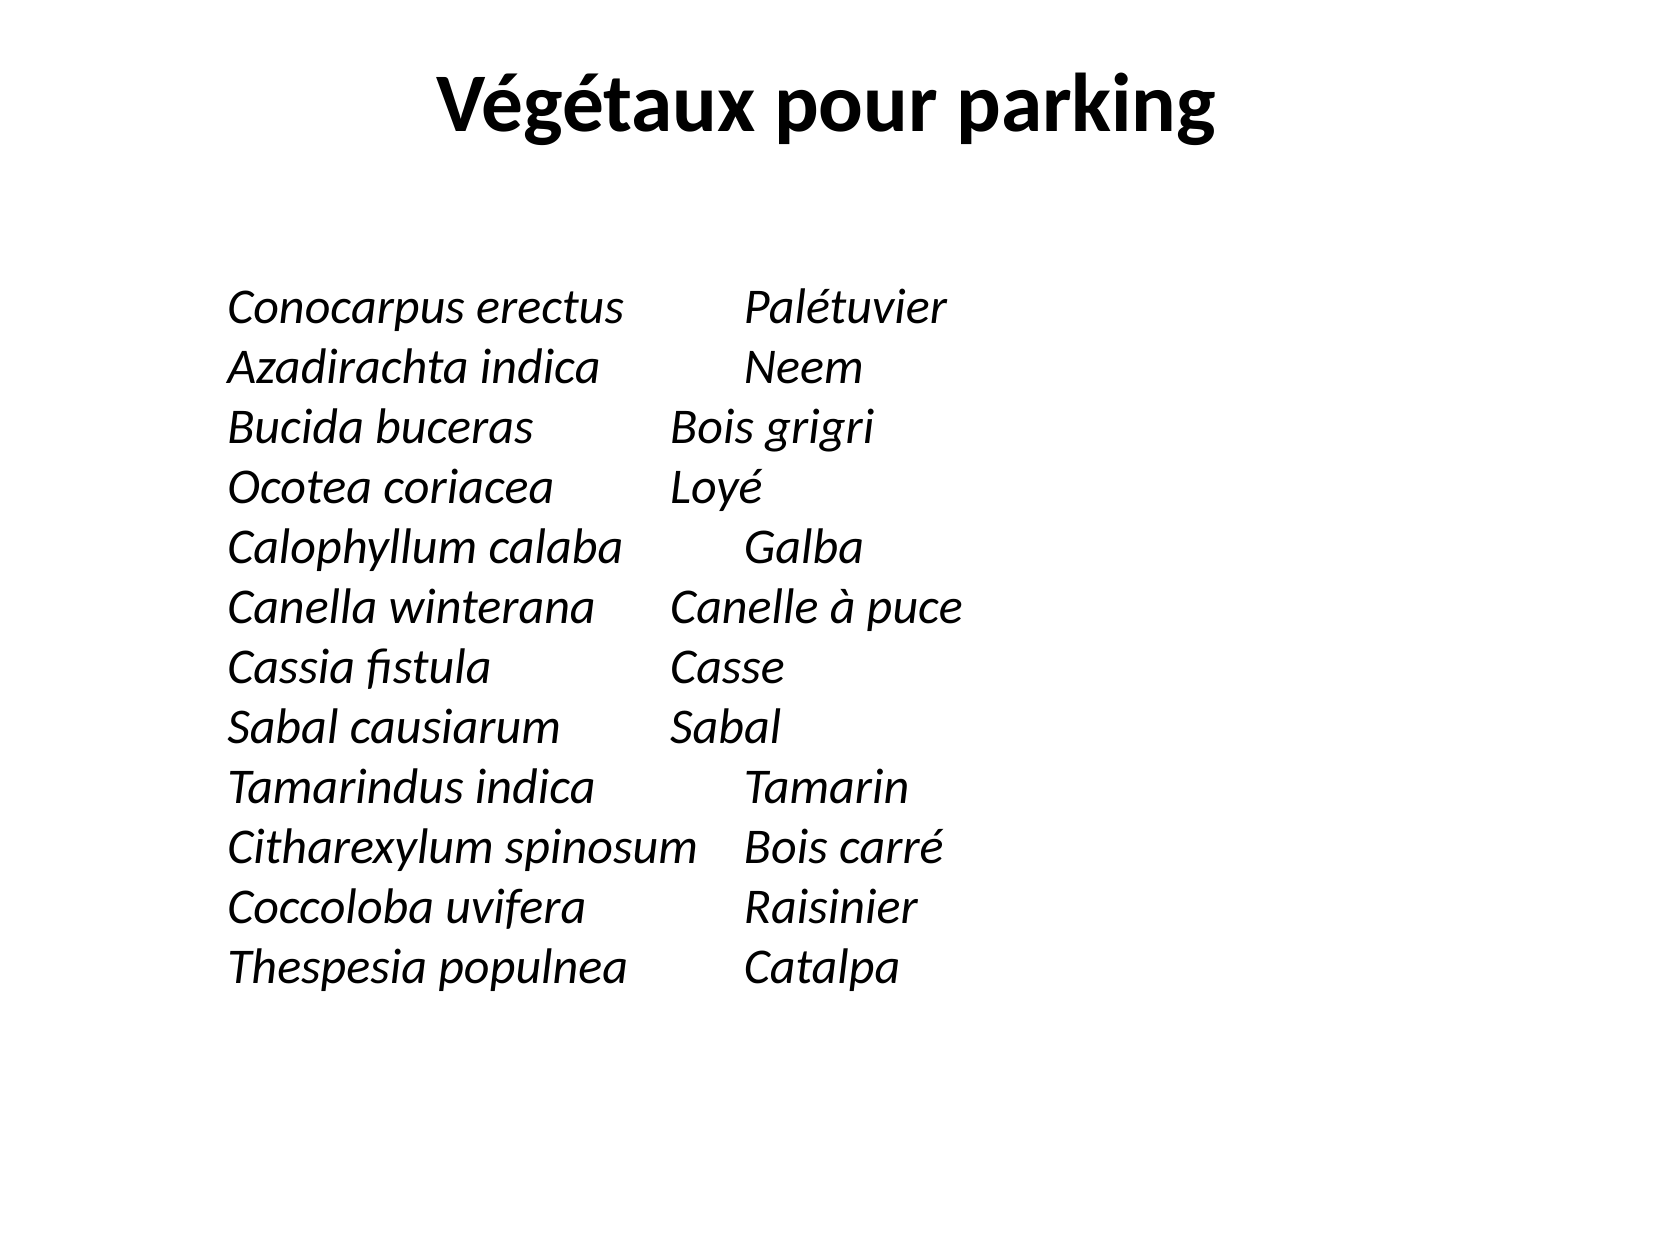

Végétaux pour parking
Conocarpus erectus 		Palétuvier
Azadirachta indica 		Neem
Bucida buceras 		Bois grigri
Ocotea coriacea 		Loyé
Calophyllum calaba 		Galba
Canella winterana		Canelle à puce
Cassia fistula 			Casse
Sabal causiarum 		Sabal
Tamarindus indica 		Tamarin
Citharexylum spinosum	Bois carré
Coccoloba uvifera 		Raisinier
Thespesia populnea		Catalpa